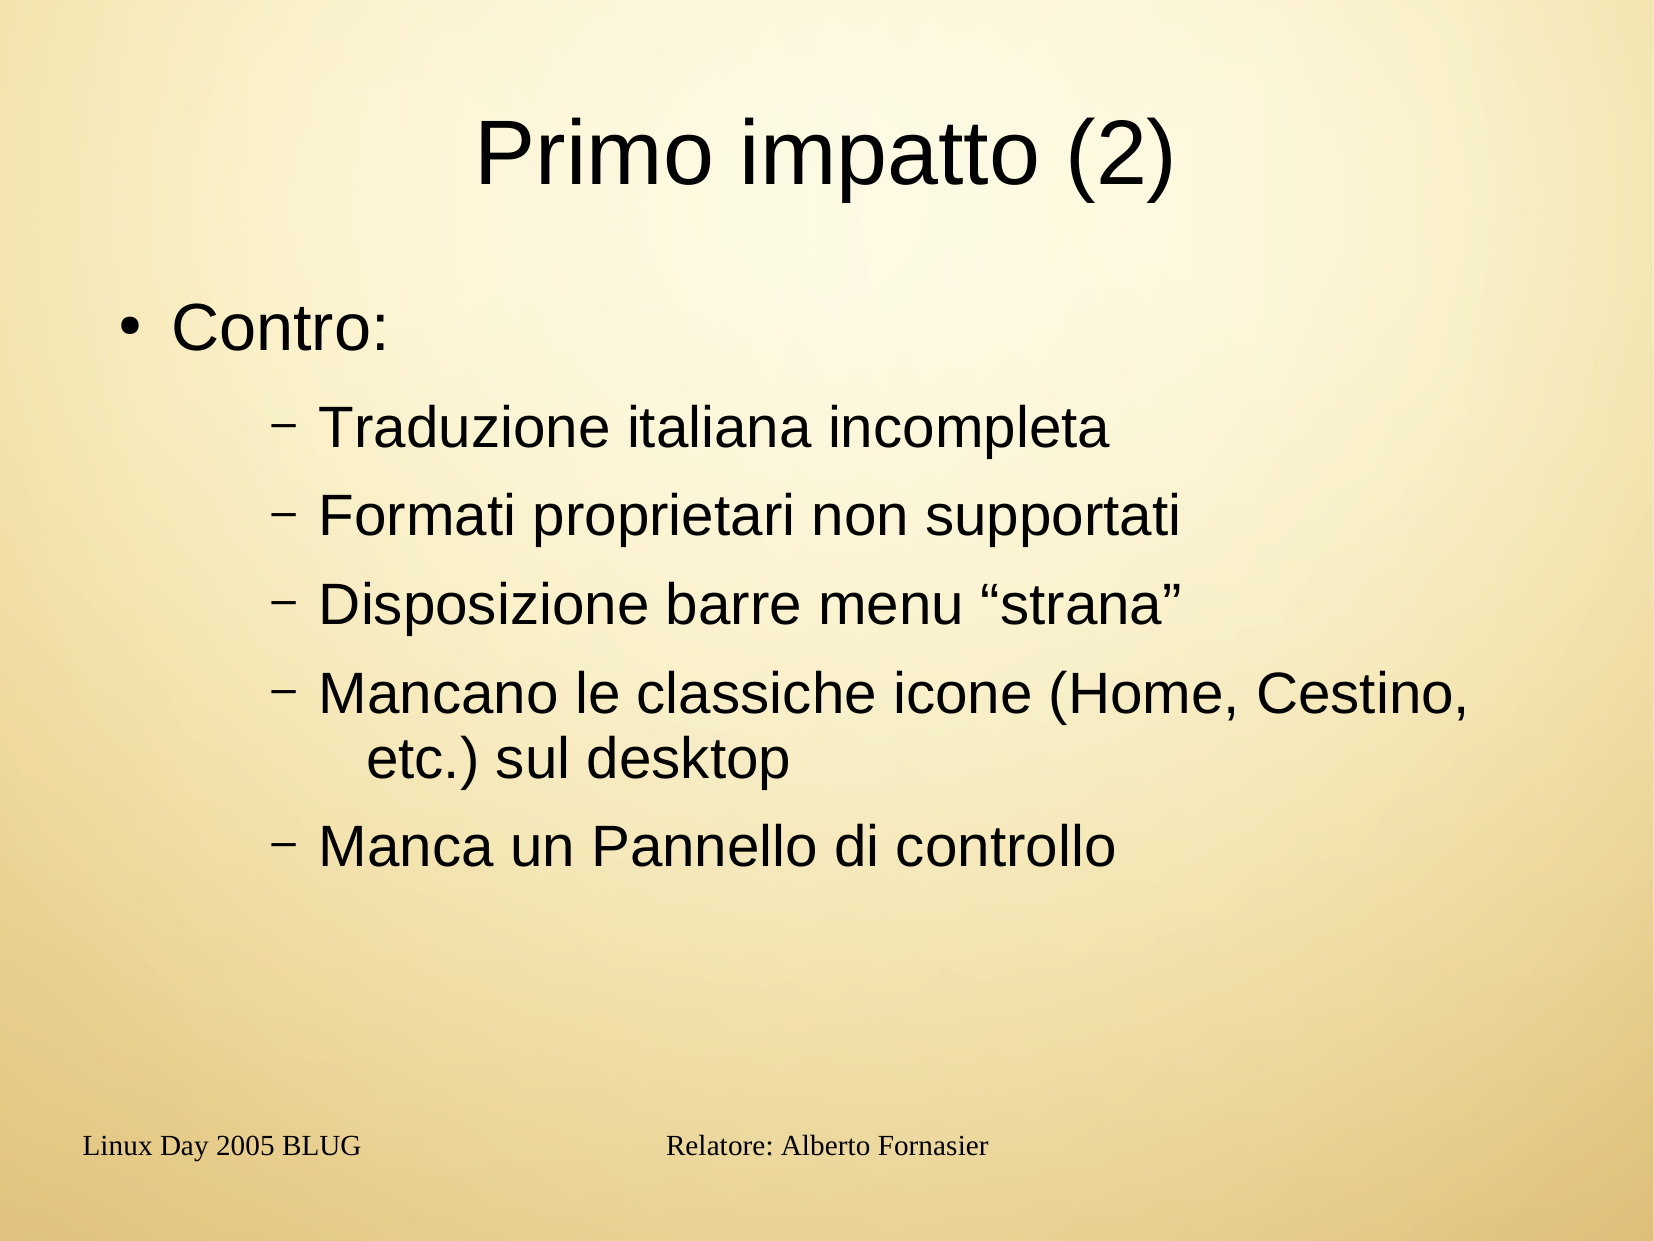

# Primo impatto (2)
Contro:
Traduzione italiana incompleta
Formati proprietari non supportati
Disposizione barre menu “strana”
Mancano le classiche icone (Home, Cestino, etc.) sul desktop
Manca un Pannello di controllo